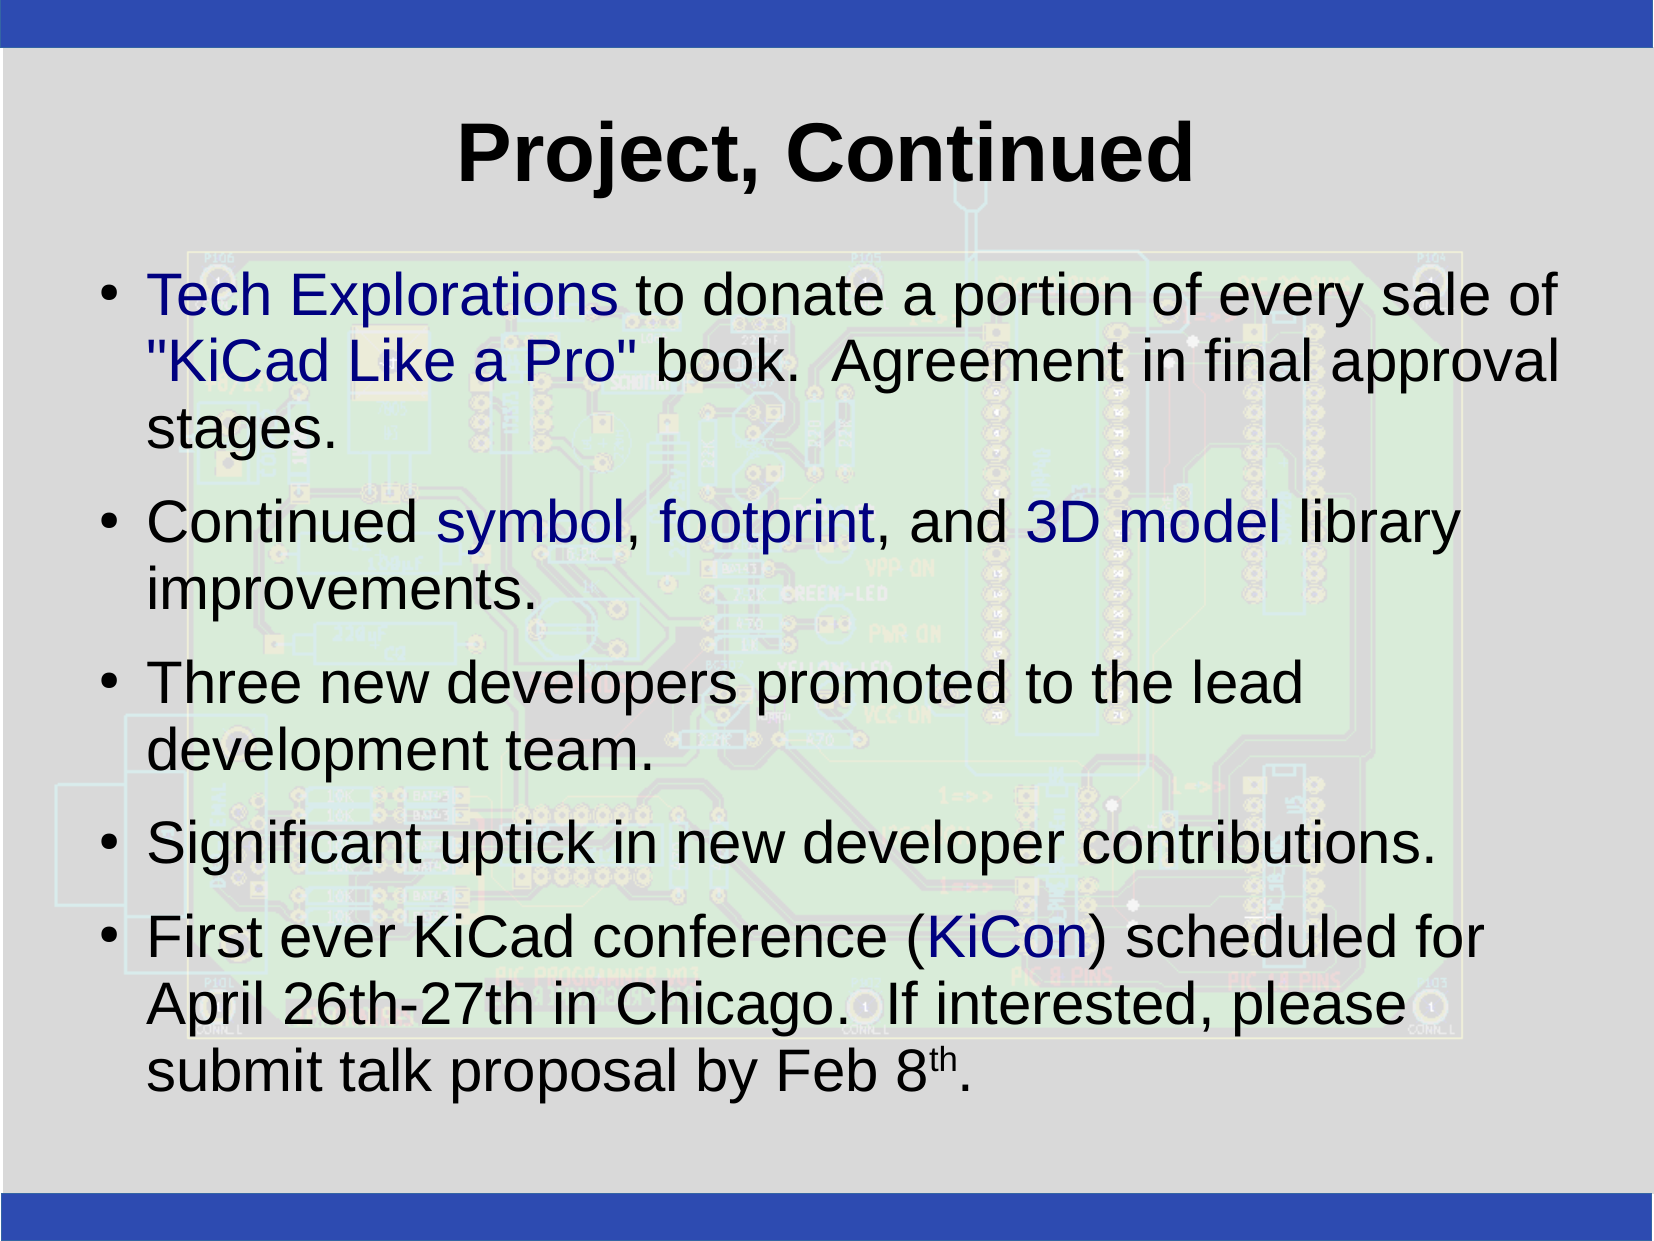

# Project, Continued
Tech Explorations to donate a portion of every sale of "KiCad Like a Pro" book. Agreement in final approval stages.
Continued symbol, footprint, and 3D model library improvements.
Three new developers promoted to the lead development team.
Significant uptick in new developer contributions.
First ever KiCad conference (KiCon) scheduled for April 26th-27th in Chicago. If interested, please submit talk proposal by Feb 8th.